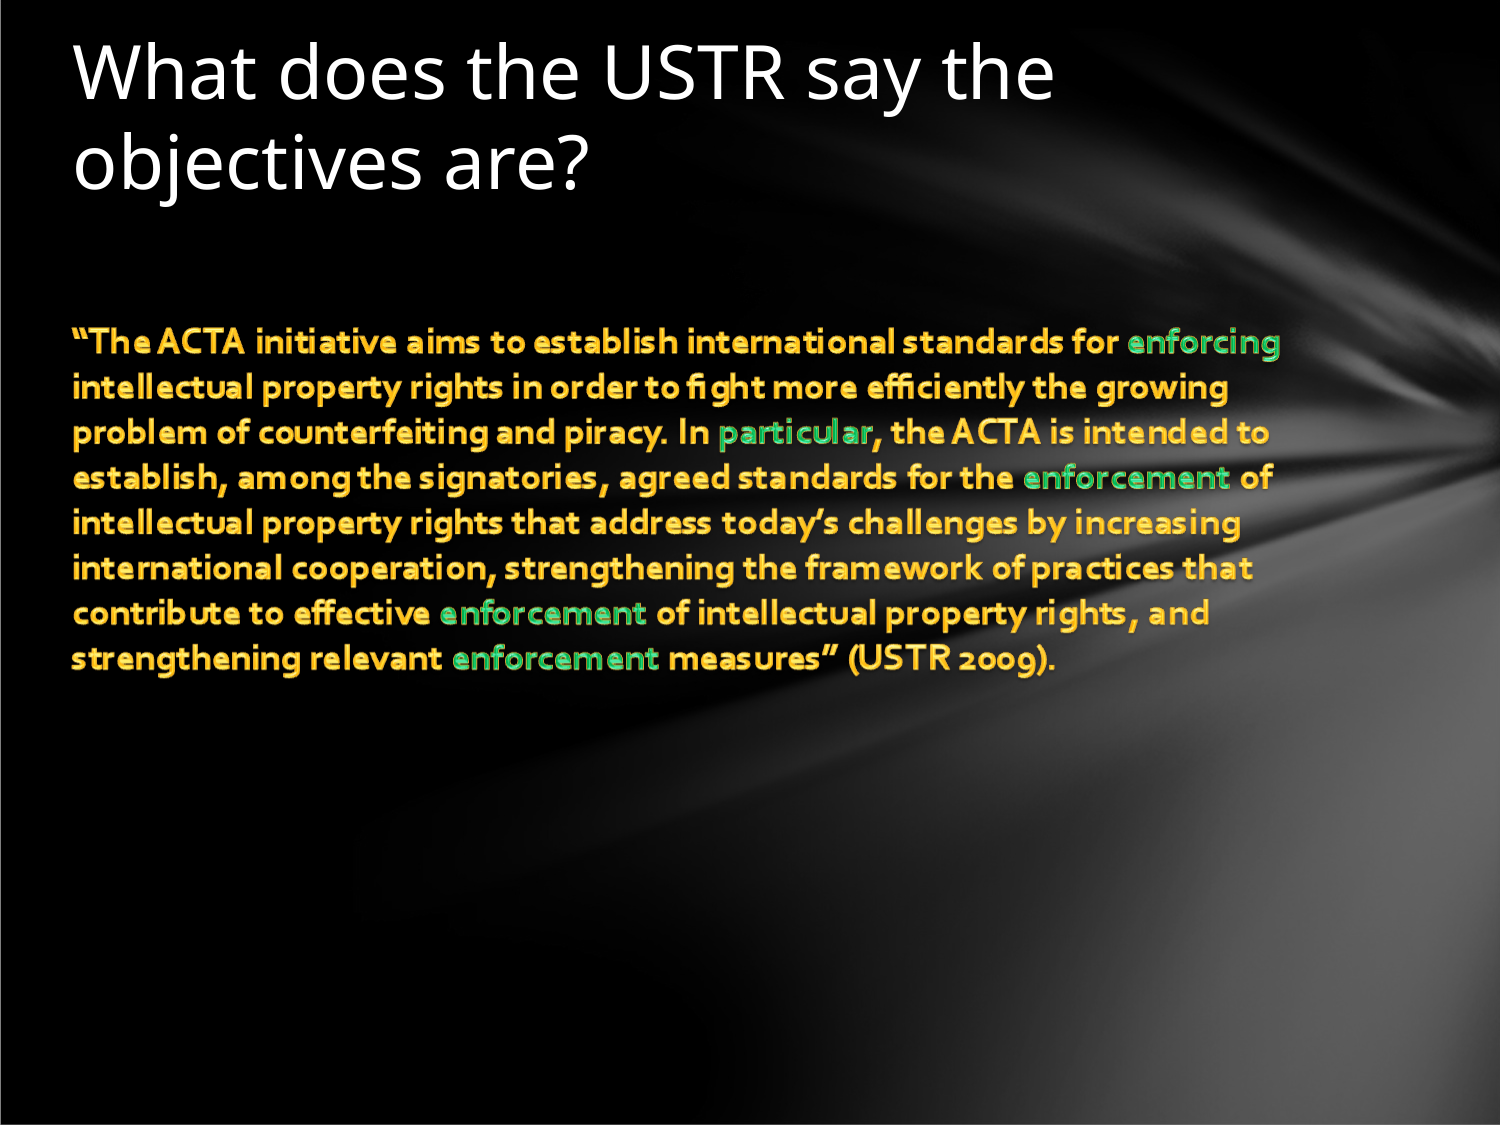

# What does the USTR say the objectives are?